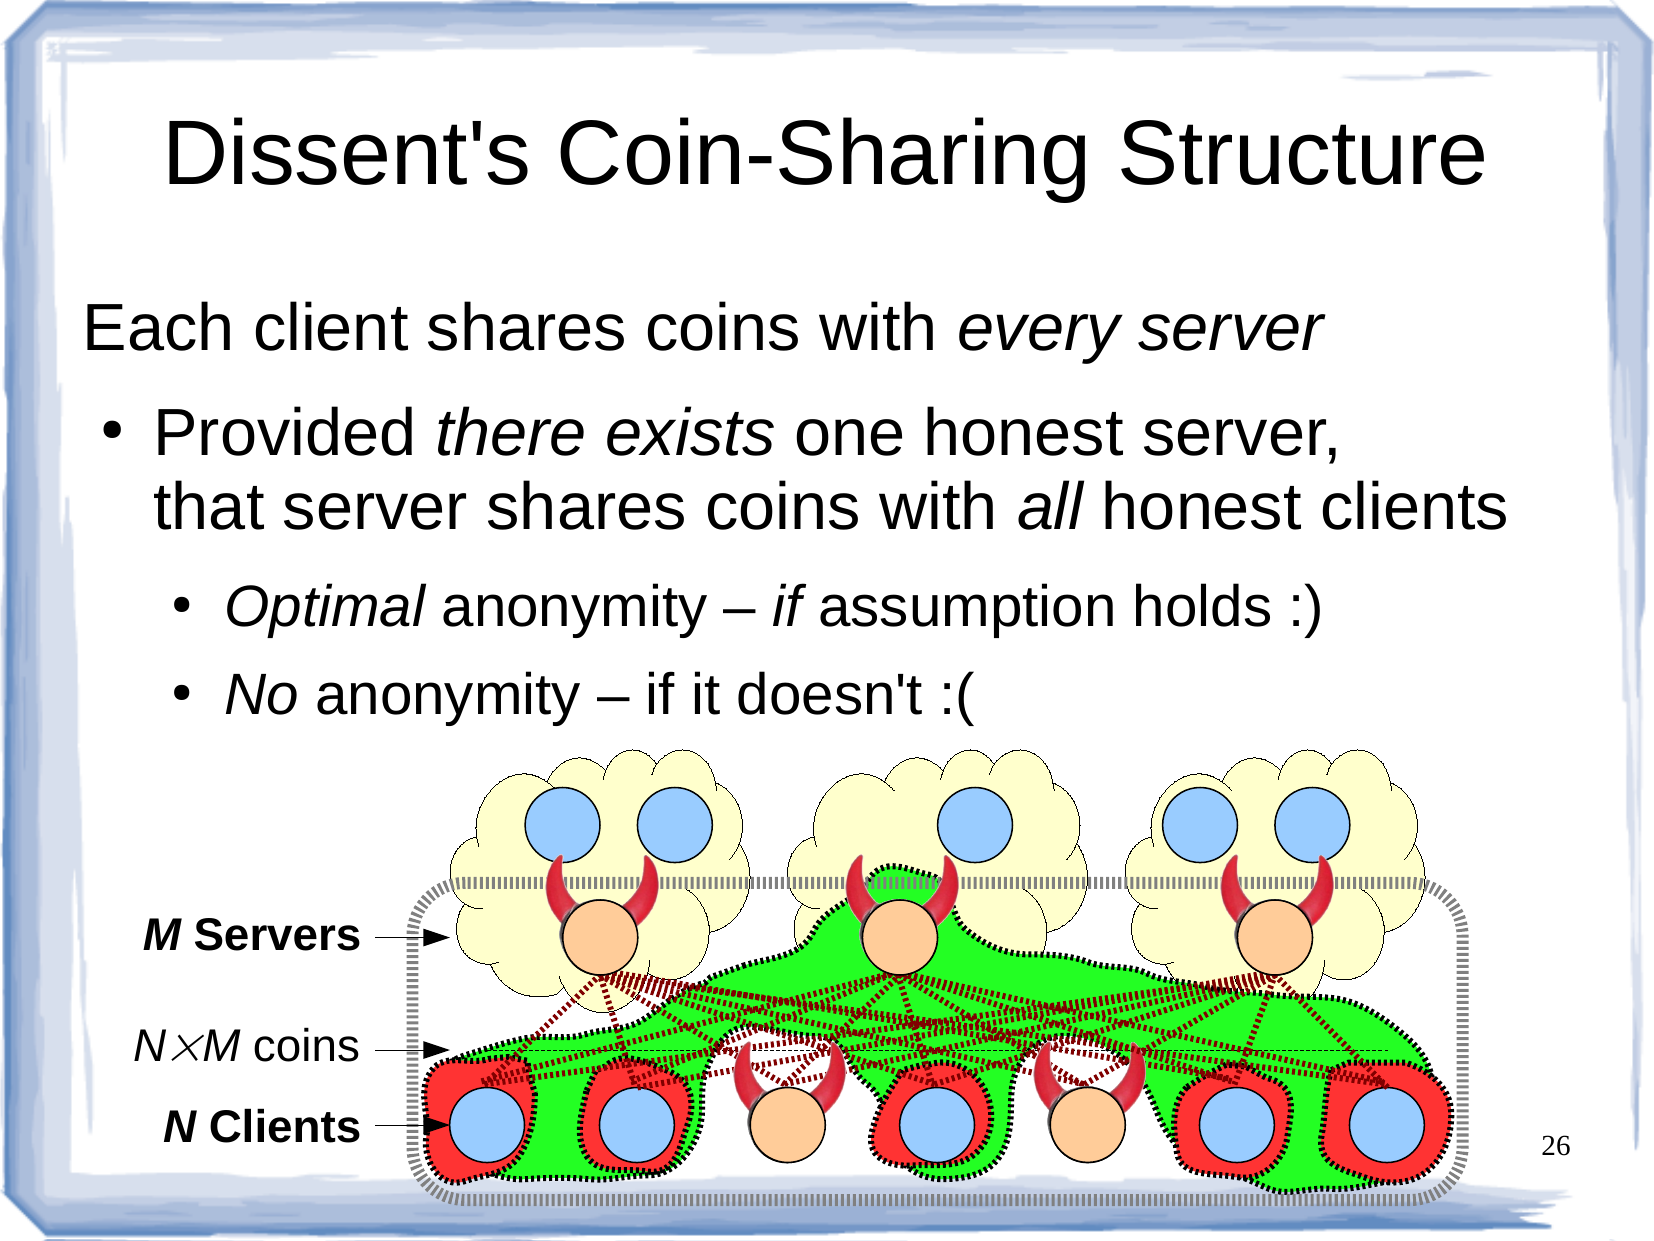

# Dissent's Coin-Sharing Structure
Each client shares coins with every server
Provided there exists one honest server,
that server shares coins with all honest clients
Optimal anonymity – if assumption holds :)
No anonymity – if it doesn't :(
M Servers
N×M coins
N Clients
26